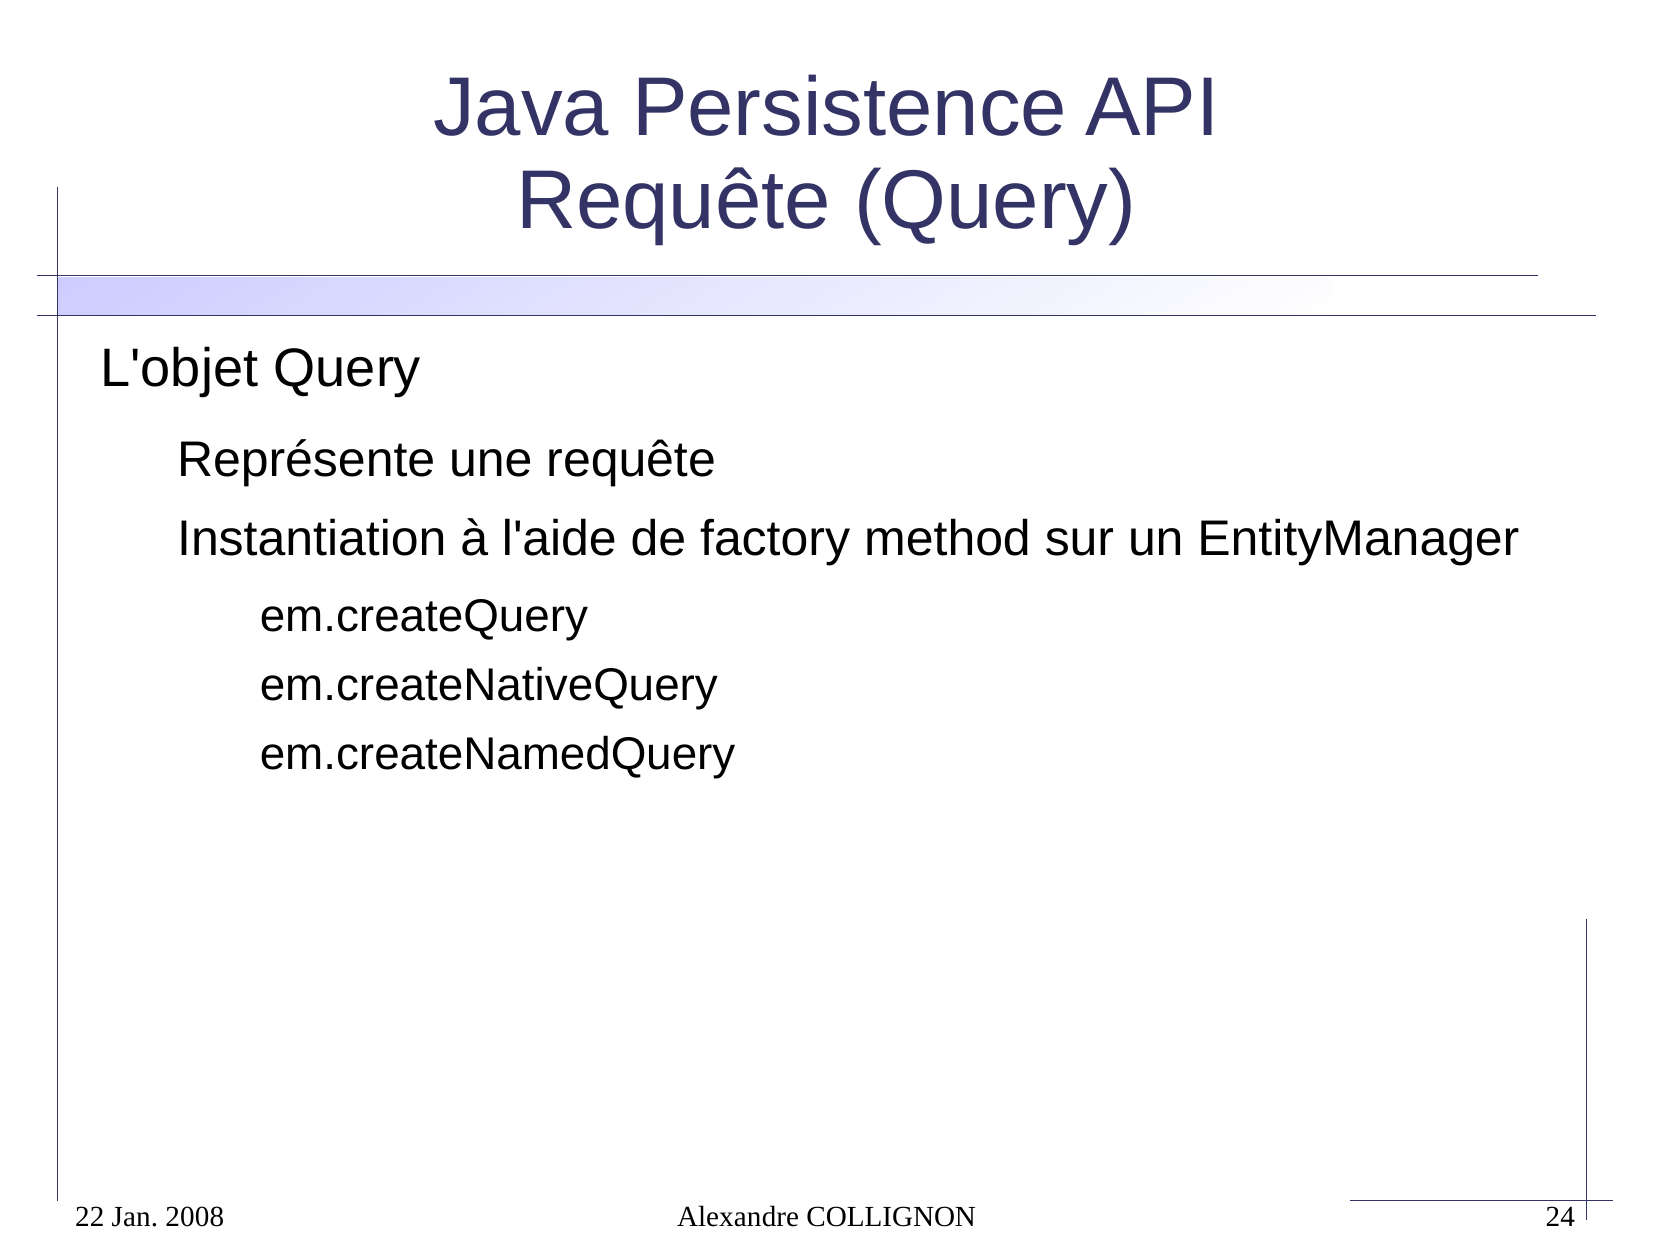

# Java Persistence API Requête (Query)
L'objet Query
Représente une requête
Instantiation à l'aide de factory method sur un EntityManager
em.createQuery
em.createNativeQuery
em.createNamedQuery
22 Jan. 2008
Alexandre COLLIGNON
24